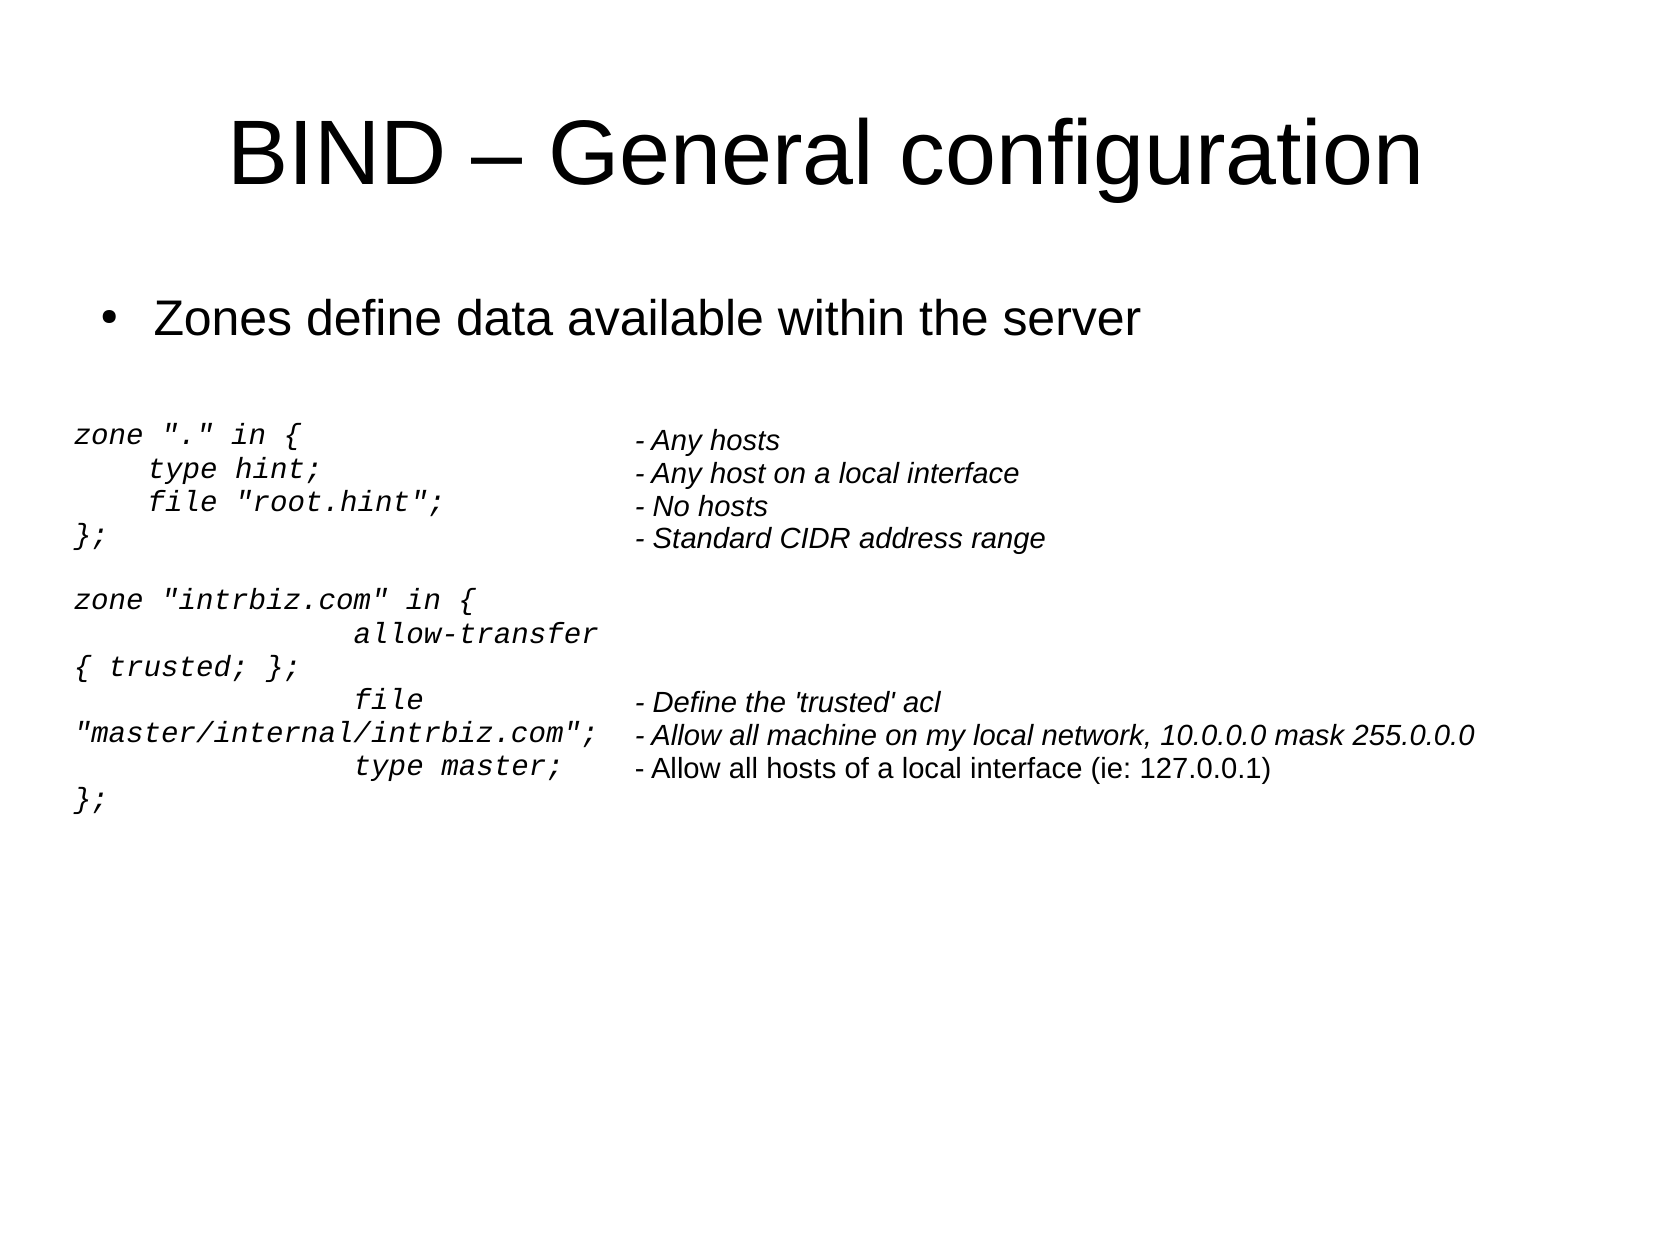

# BIND – General configuration
Zones define data available within the server
- Any hosts
- Any host on a local interface
- No hosts
- Standard CIDR address range
- Define the 'trusted' acl
- Allow all machine on my local network, 10.0.0.0 mask 255.0.0.0
- Allow all hosts of a local interface (ie: 127.0.0.1)
zone "." in {
	type hint;
	file "root.hint";
};
zone "intrbiz.com" in {
 allow-transfer { trusted; };
 file "master/internal/intrbiz.com";
 type master;
};